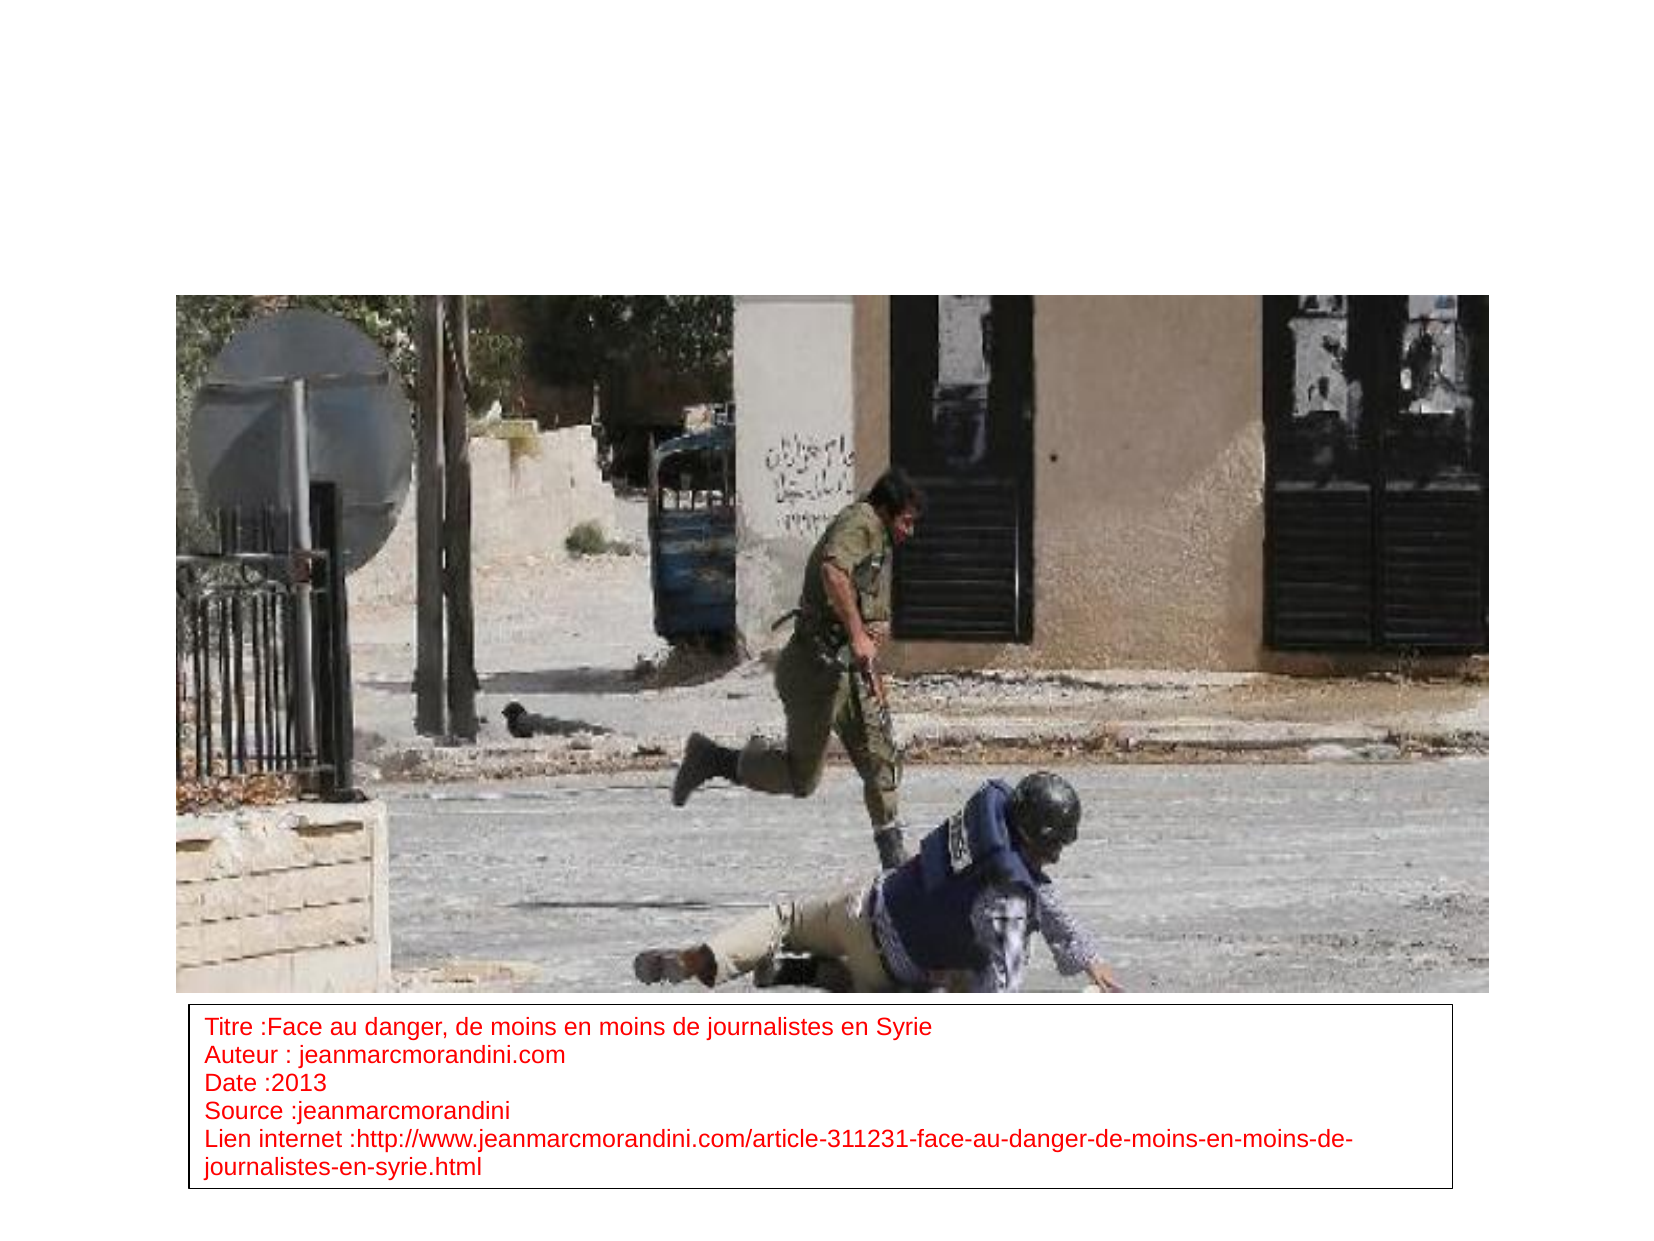

Titre :Face au danger, de moins en moins de journalistes en Syrie
Auteur : jeanmarcmorandini.com
Date :2013
Source :jeanmarcmorandini
Lien internet :http://www.jeanmarcmorandini.com/article-311231-face-au-danger-de-moins-en-moins-de-journalistes-en-syrie.html